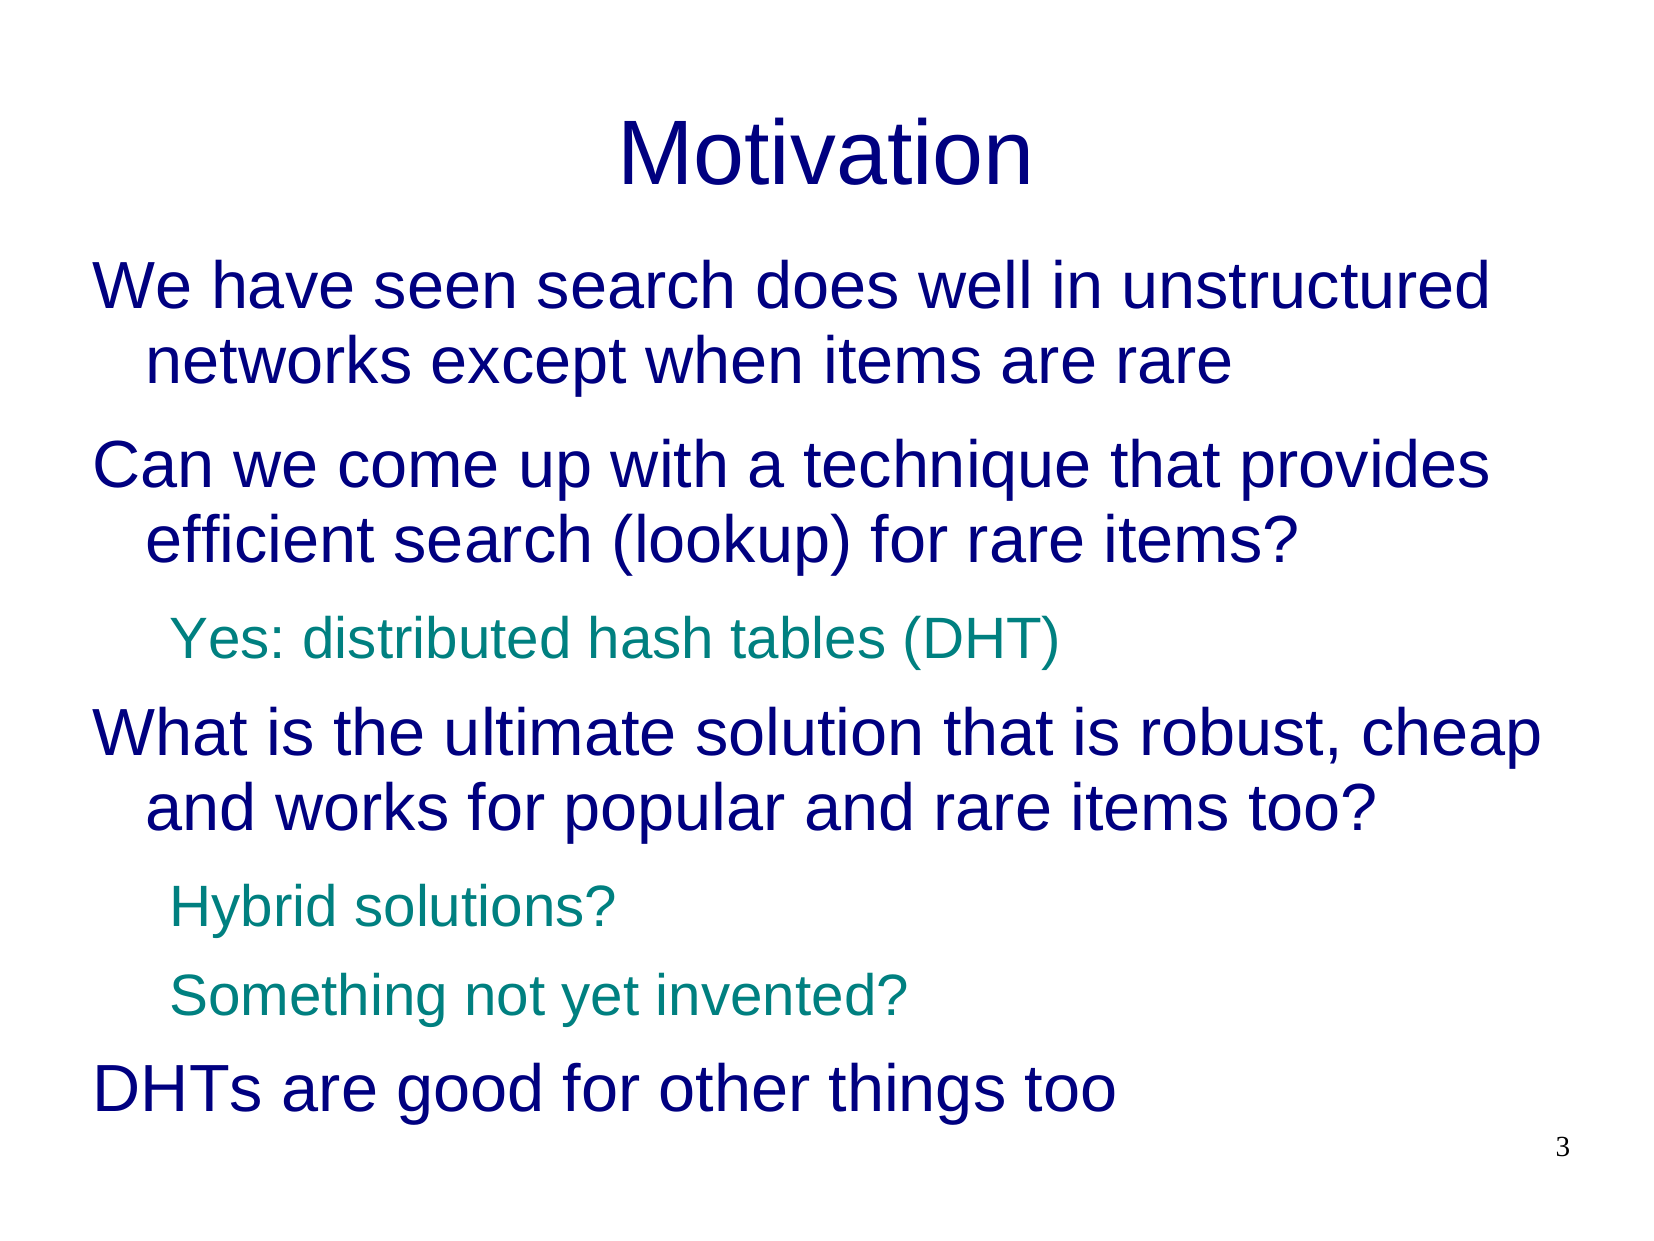

# Motivation
We have seen search does well in unstructured networks except when items are rare
Can we come up with a technique that provides efficient search (lookup) for rare items?
Yes: distributed hash tables (DHT)
What is the ultimate solution that is robust, cheap and works for popular and rare items too?
Hybrid solutions?
Something not yet invented?
DHTs are good for other things too
3